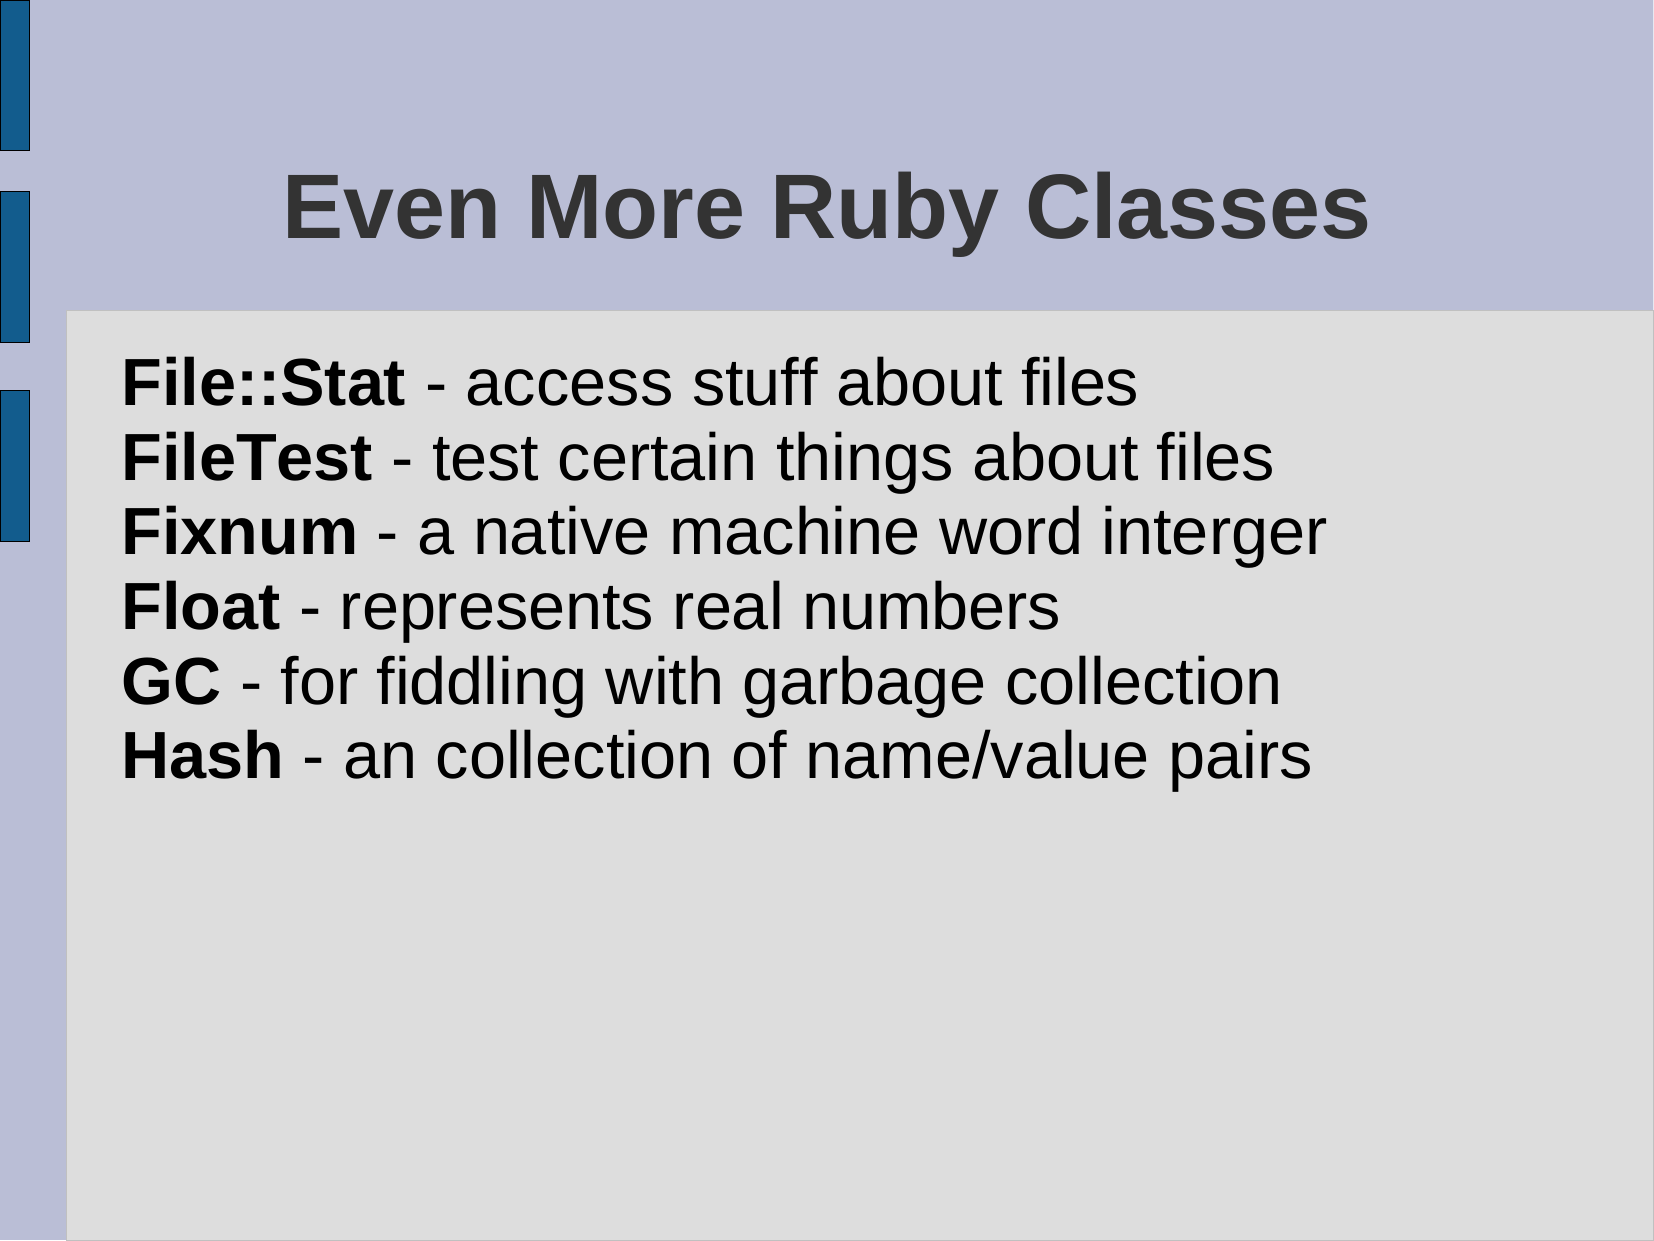

# Even More Ruby Classes
File::Stat - access stuff about files
FileTest - test certain things about files
Fixnum - a native machine word interger
Float - represents real numbers
GC - for fiddling with garbage collection
Hash - an collection of name/value pairs